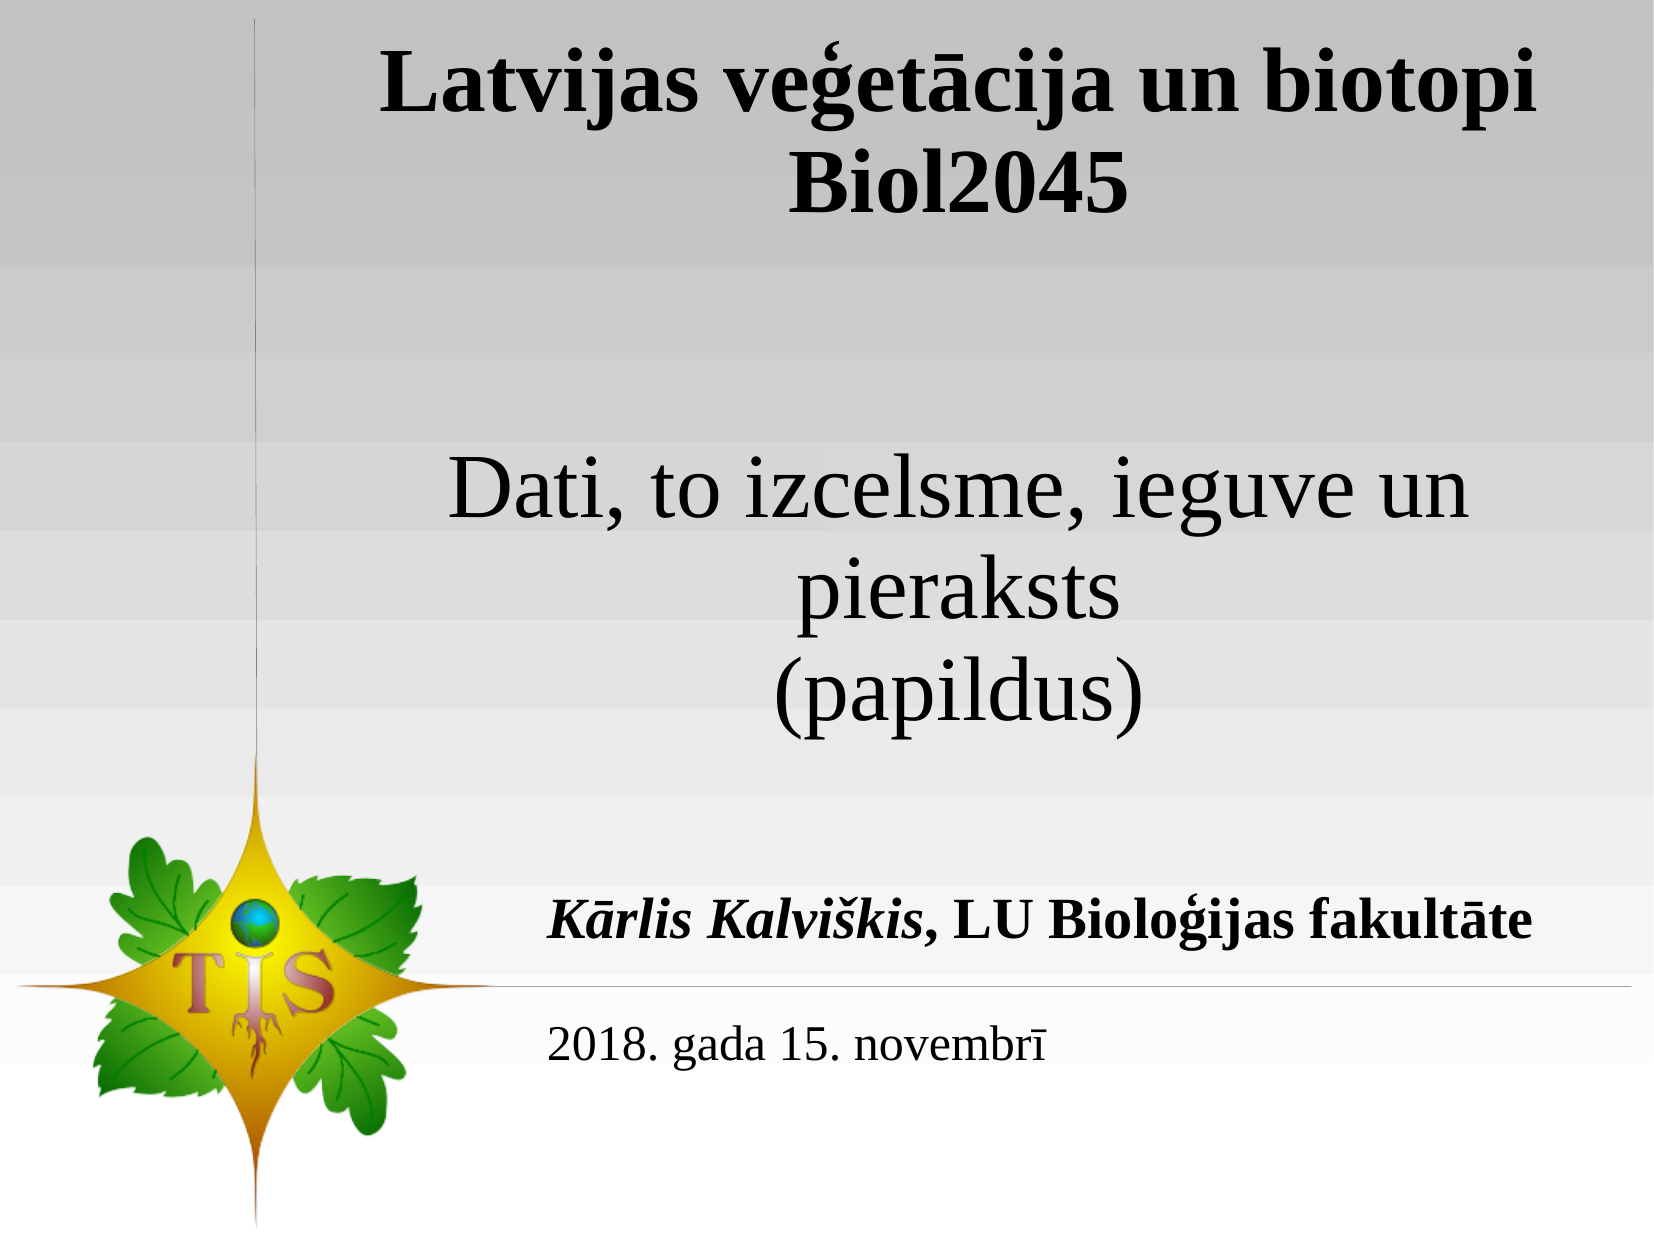

# Dati, to izcelsme, ieguve un pieraksts (papildus)
Kārlis Kalviškis, LU Bioloģijas fakultāte
2018. gada 15. novembrī